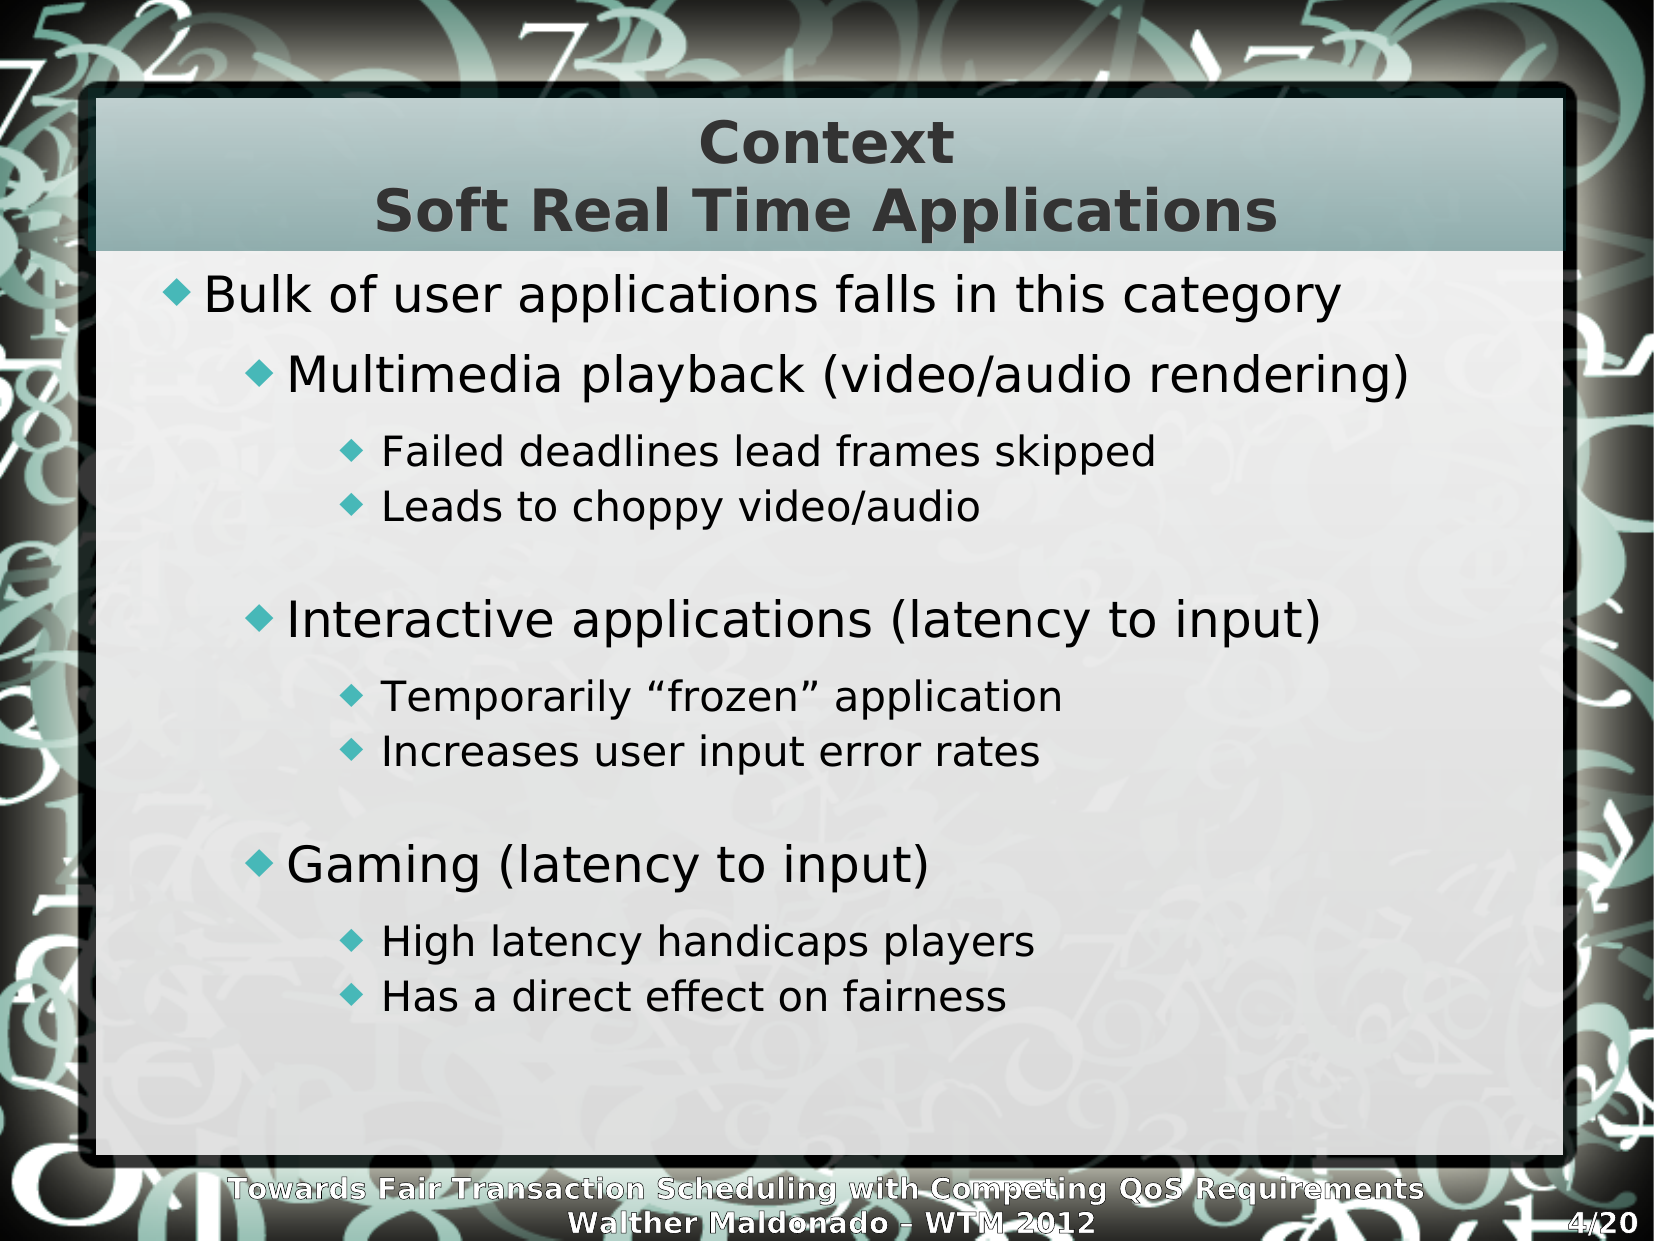

# Context Soft Real Time Applications
Bulk of user applications falls in this category
Multimedia playback (video/audio rendering)
Failed deadlines lead frames skipped
Leads to choppy video/audio
Interactive applications (latency to input)
Temporarily “frozen” application
Increases user input error rates
Gaming (latency to input)
High latency handicaps players
Has a direct effect on fairness
4